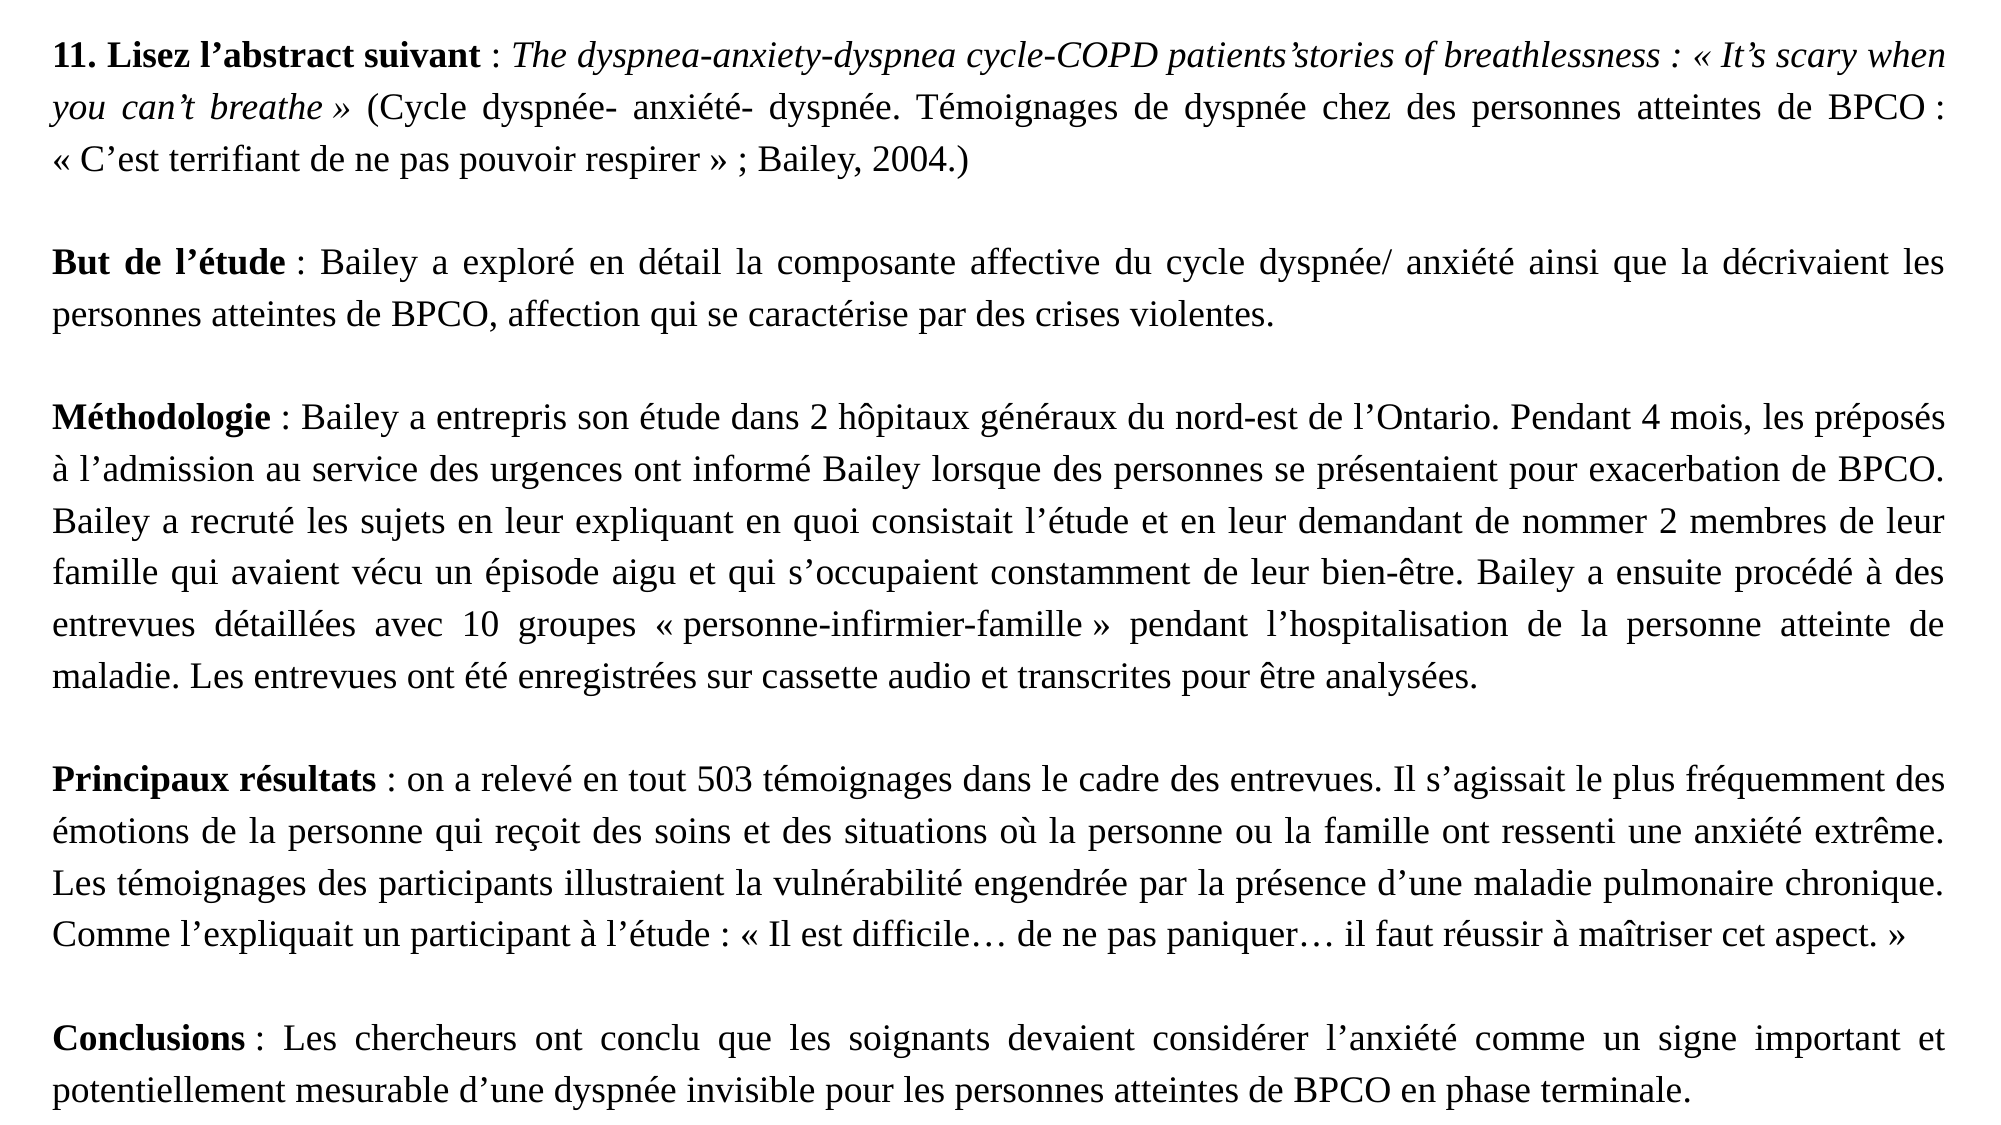

11. Lisez l’abstract suivant : The dyspnea-anxiety-dyspnea cycle-COPD patients’stories of breathlessness : « It’s scary when you can’t breathe » (Cycle dyspnée- anxiété- dyspnée. Témoignages de dyspnée chez des personnes atteintes de BPCO : « C’est terrifiant de ne pas pouvoir respirer » ; Bailey, 2004.)
But de l’étude : Bailey a exploré en détail la composante affective du cycle dyspnée/ anxiété ainsi que la décrivaient les personnes atteintes de BPCO, affection qui se caractérise par des crises violentes.
Méthodologie : Bailey a entrepris son étude dans 2 hôpitaux généraux du nord-est de l’Ontario. Pendant 4 mois, les préposés à l’admission au service des urgences ont informé Bailey lorsque des personnes se présentaient pour exacerbation de BPCO. Bailey a recruté les sujets en leur expliquant en quoi consistait l’étude et en leur demandant de nommer 2 membres de leur famille qui avaient vécu un épisode aigu et qui s’occupaient constamment de leur bien-être. Bailey a ensuite procédé à des entrevues détaillées avec 10 groupes « personne-infirmier-famille » pendant l’hospitalisation de la personne atteinte de maladie. Les entrevues ont été enregistrées sur cassette audio et transcrites pour être analysées.
Principaux résultats : on a relevé en tout 503 témoignages dans le cadre des entrevues. Il s’agissait le plus fréquemment des émotions de la personne qui reçoit des soins et des situations où la personne ou la famille ont ressenti une anxiété extrême. Les témoignages des participants illustraient la vulnérabilité engendrée par la présence d’une maladie pulmonaire chronique. Comme l’expliquait un participant à l’étude : « Il est difficile… de ne pas paniquer… il faut réussir à maîtriser cet aspect. »
Conclusions : Les chercheurs ont conclu que les soignants devaient considérer l’anxiété comme un signe important et potentiellement mesurable d’une dyspnée invisible pour les personnes atteintes de BPCO en phase terminale.